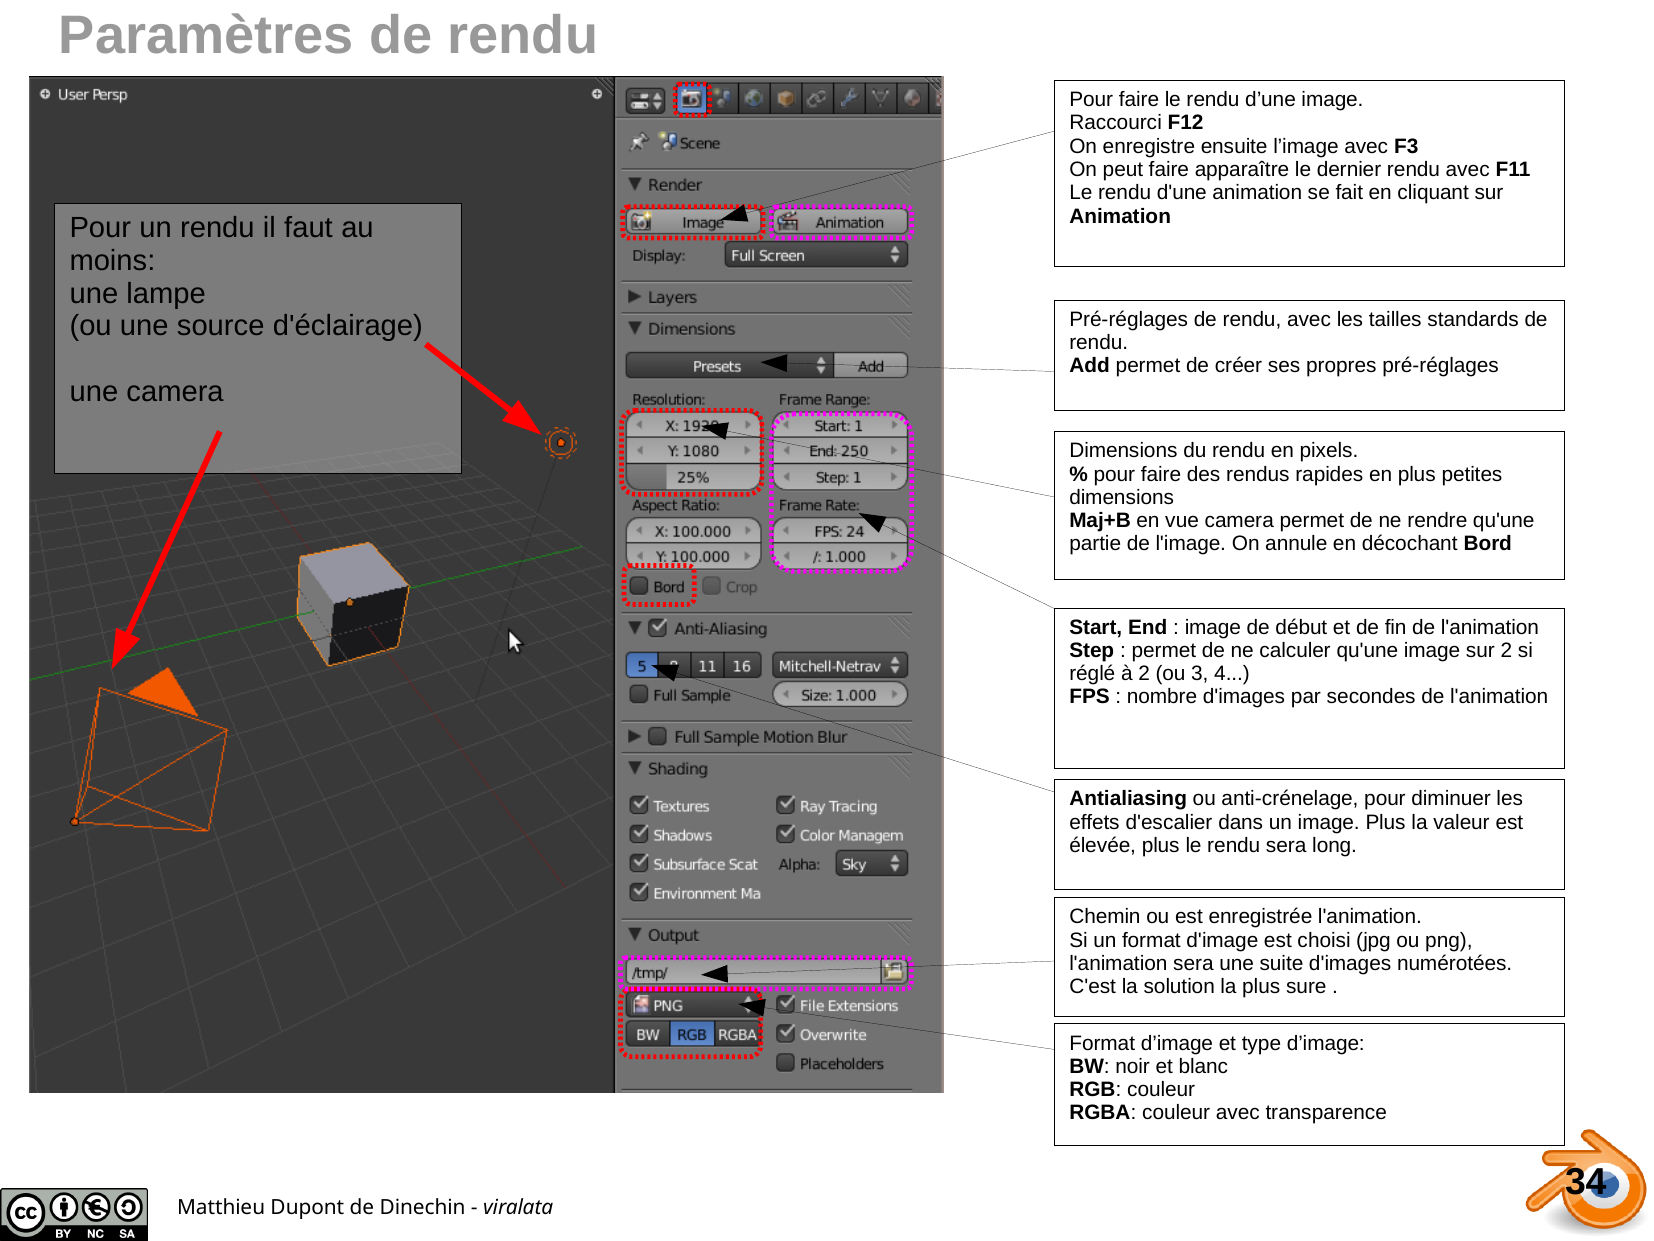

# Paramètres de rendu
Pour faire le rendu d’une image.
Raccourci F12
On enregistre ensuite l’image avec F3
On peut faire apparaître le dernier rendu avec F11
Le rendu d'une animation se fait en cliquant sur Animation
Pour un rendu il faut au moins:
une lampe
(ou une source d'éclairage)
une camera
Pré-réglages de rendu, avec les tailles standards de rendu.
Add permet de créer ses propres pré-réglages
Dimensions du rendu en pixels.
% pour faire des rendus rapides en plus petites dimensions
Maj+B en vue camera permet de ne rendre qu'une partie de l'image. On annule en décochant Bord
Start, End : image de début et de fin de l'animation
Step : permet de ne calculer qu'une image sur 2 si réglé à 2 (ou 3, 4...)
FPS : nombre d'images par secondes de l'animation
Antialiasing ou anti-crénelage, pour diminuer les effets d'escalier dans un image. Plus la valeur est élevée, plus le rendu sera long.
Chemin ou est enregistrée l'animation.
Si un format d'image est choisi (jpg ou png), l'animation sera une suite d'images numérotées. C'est la solution la plus sure .
Format d’image et type d’image:
BW: noir et blanc
RGB: couleur
RGBA: couleur avec transparence
34
Cours Blender Mars 2010